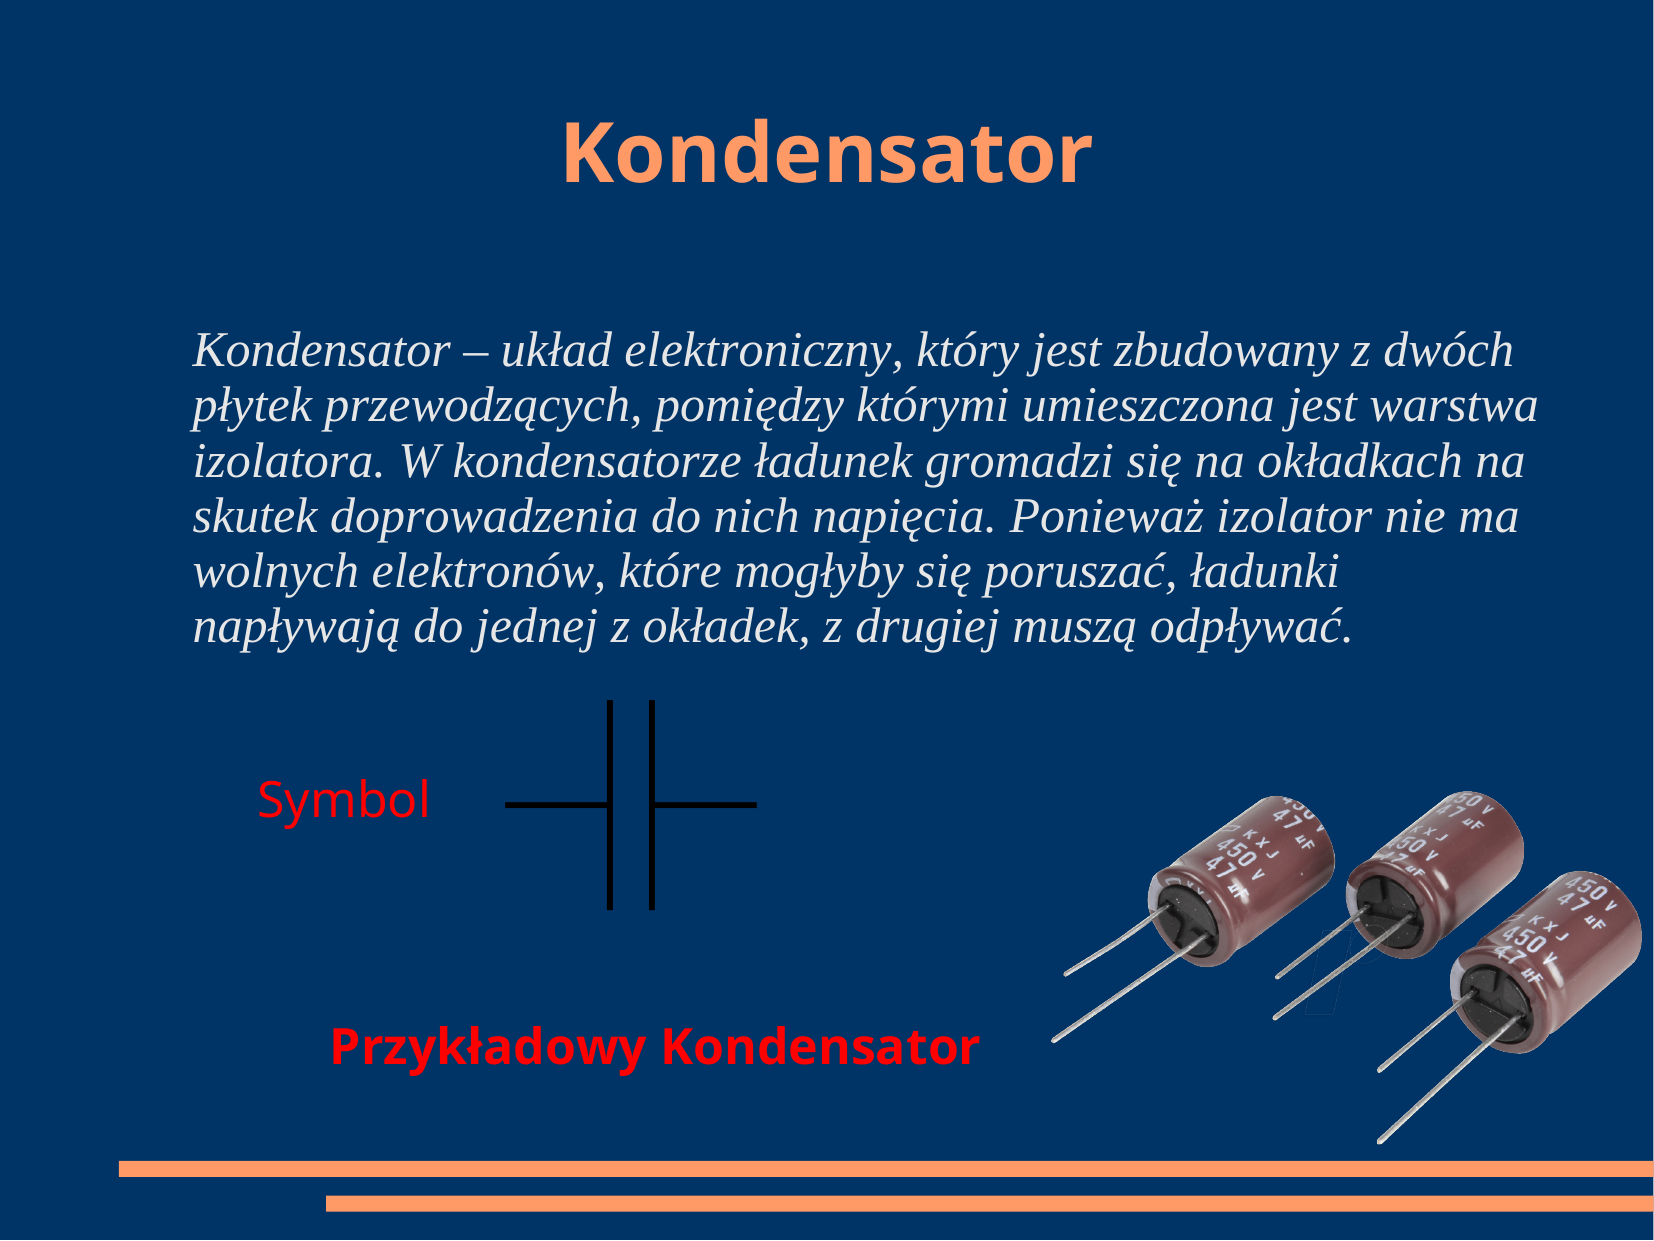

# Kondensator
Kondensator – układ elektroniczny, który jest zbudowany z dwóch płytek przewodzących, pomiędzy którymi umieszczona jest warstwa izolatora. W kondensatorze ładunek gromadzi się na okładkach na skutek doprowadzenia do nich napięcia. Ponieważ izolator nie ma wolnych elektronów, które mogłyby się poruszać, ładunki napływają do jednej z okładek, z drugiej muszą odpływać.
 Symbol
 Przykładowy Kondensator